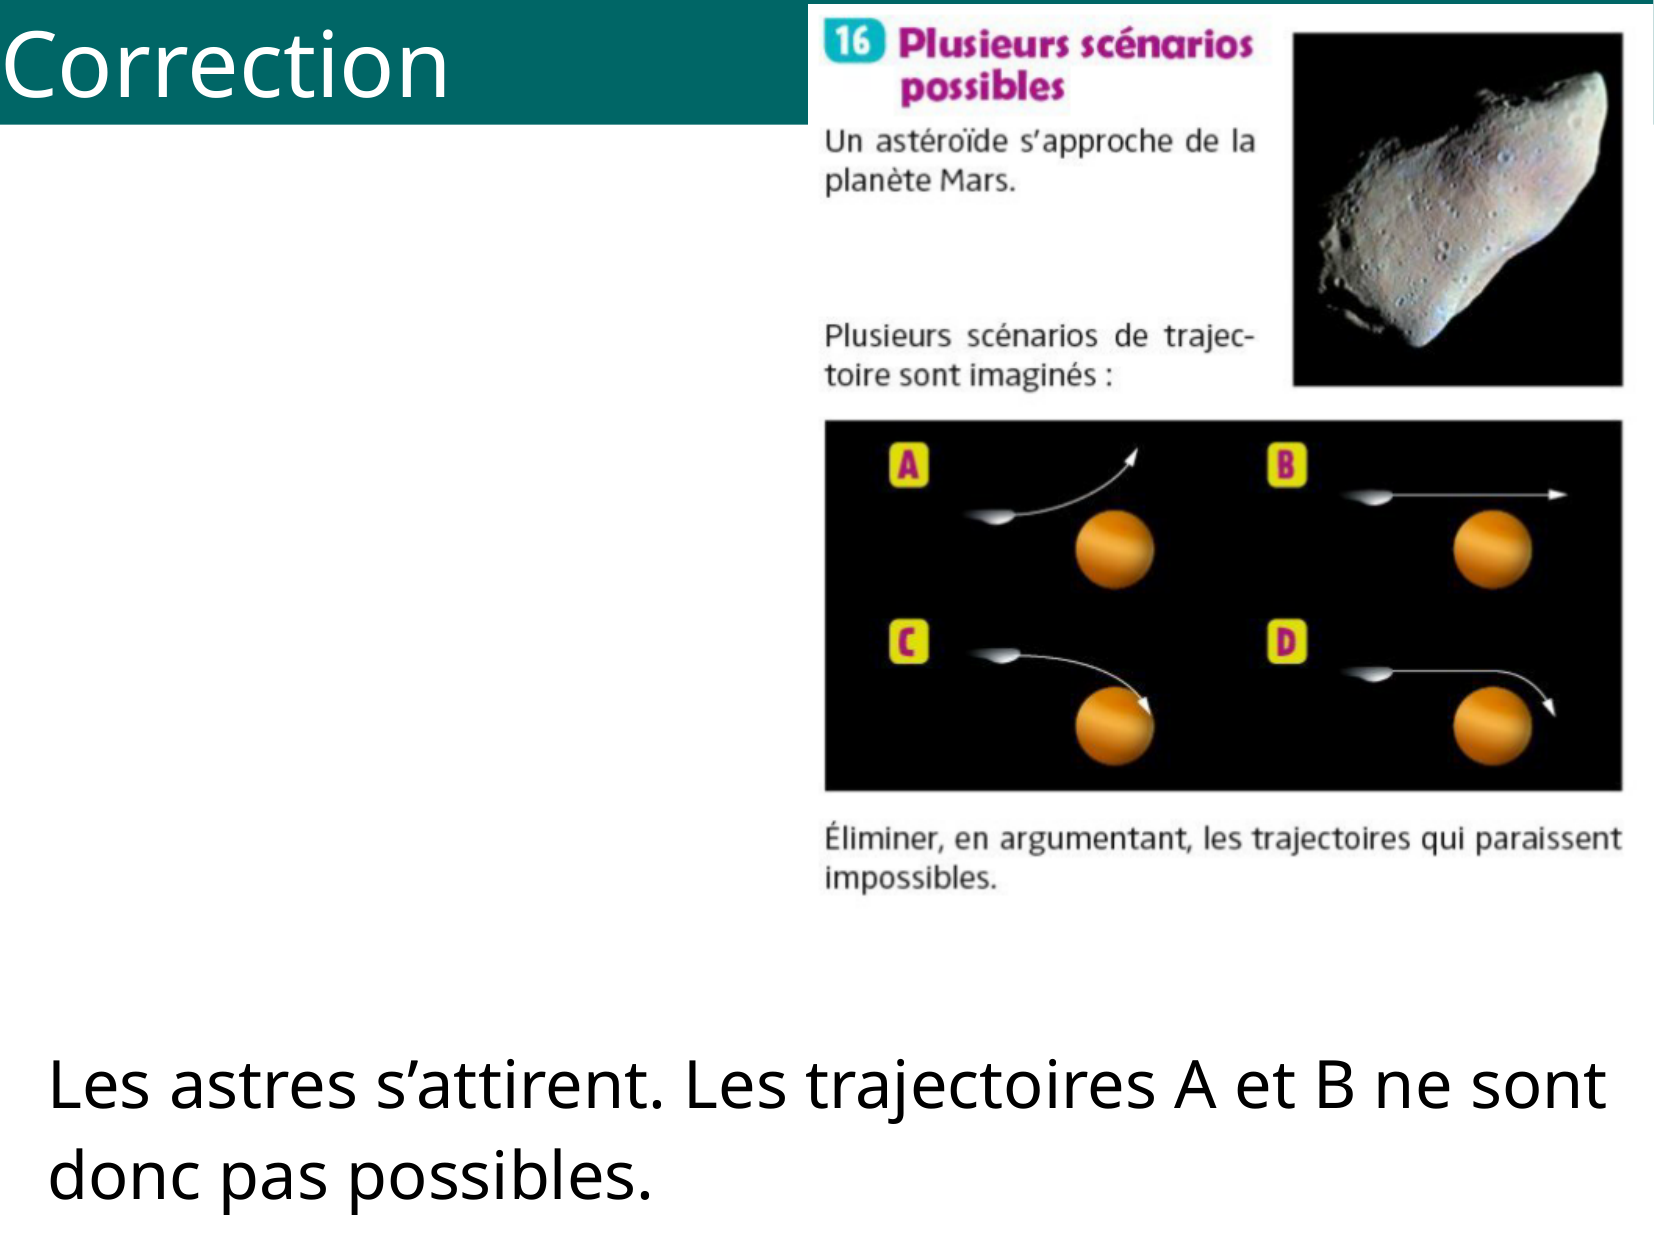

# Correction
Les astres s’attirent. Les trajectoires A et B ne sont donc pas possibles.